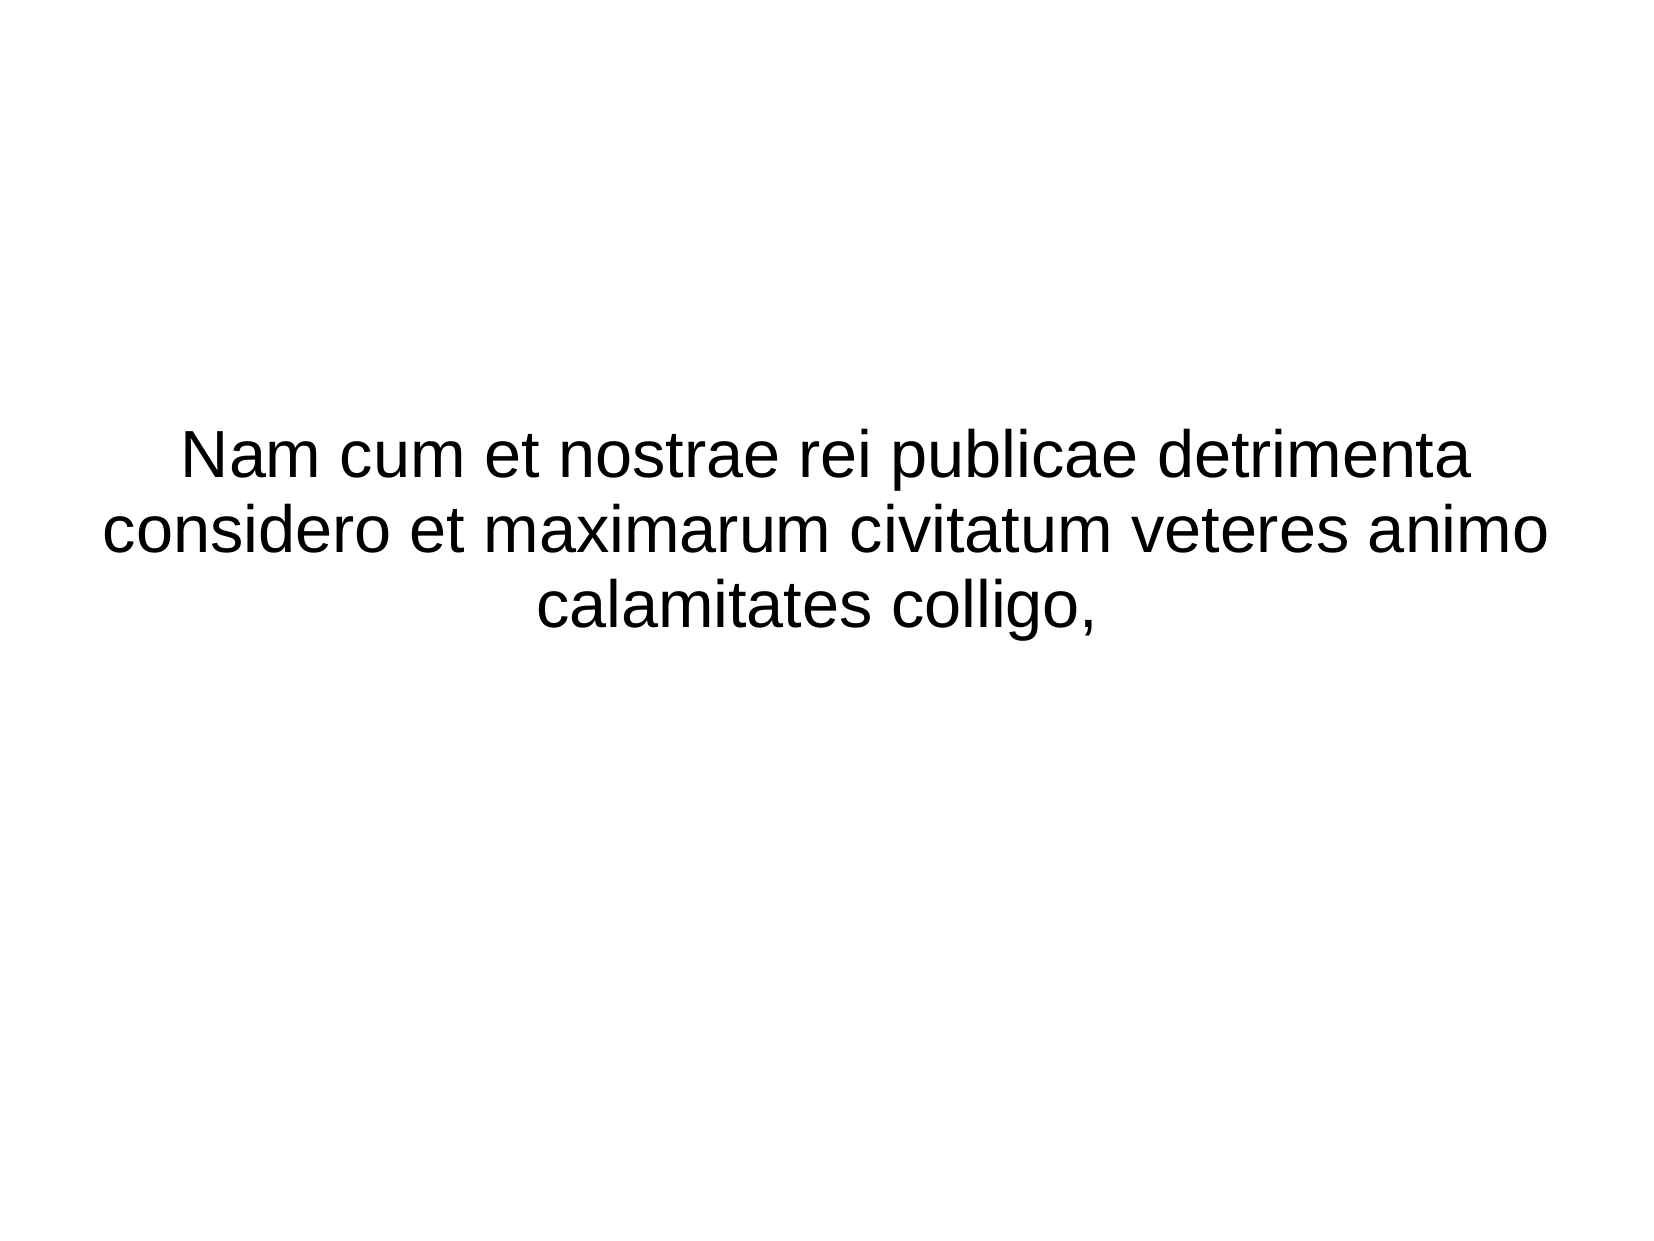

# Nam cum et nostrae rei publicae detrimenta considero et maximarum civitatum veteres animo calamitates colligo,